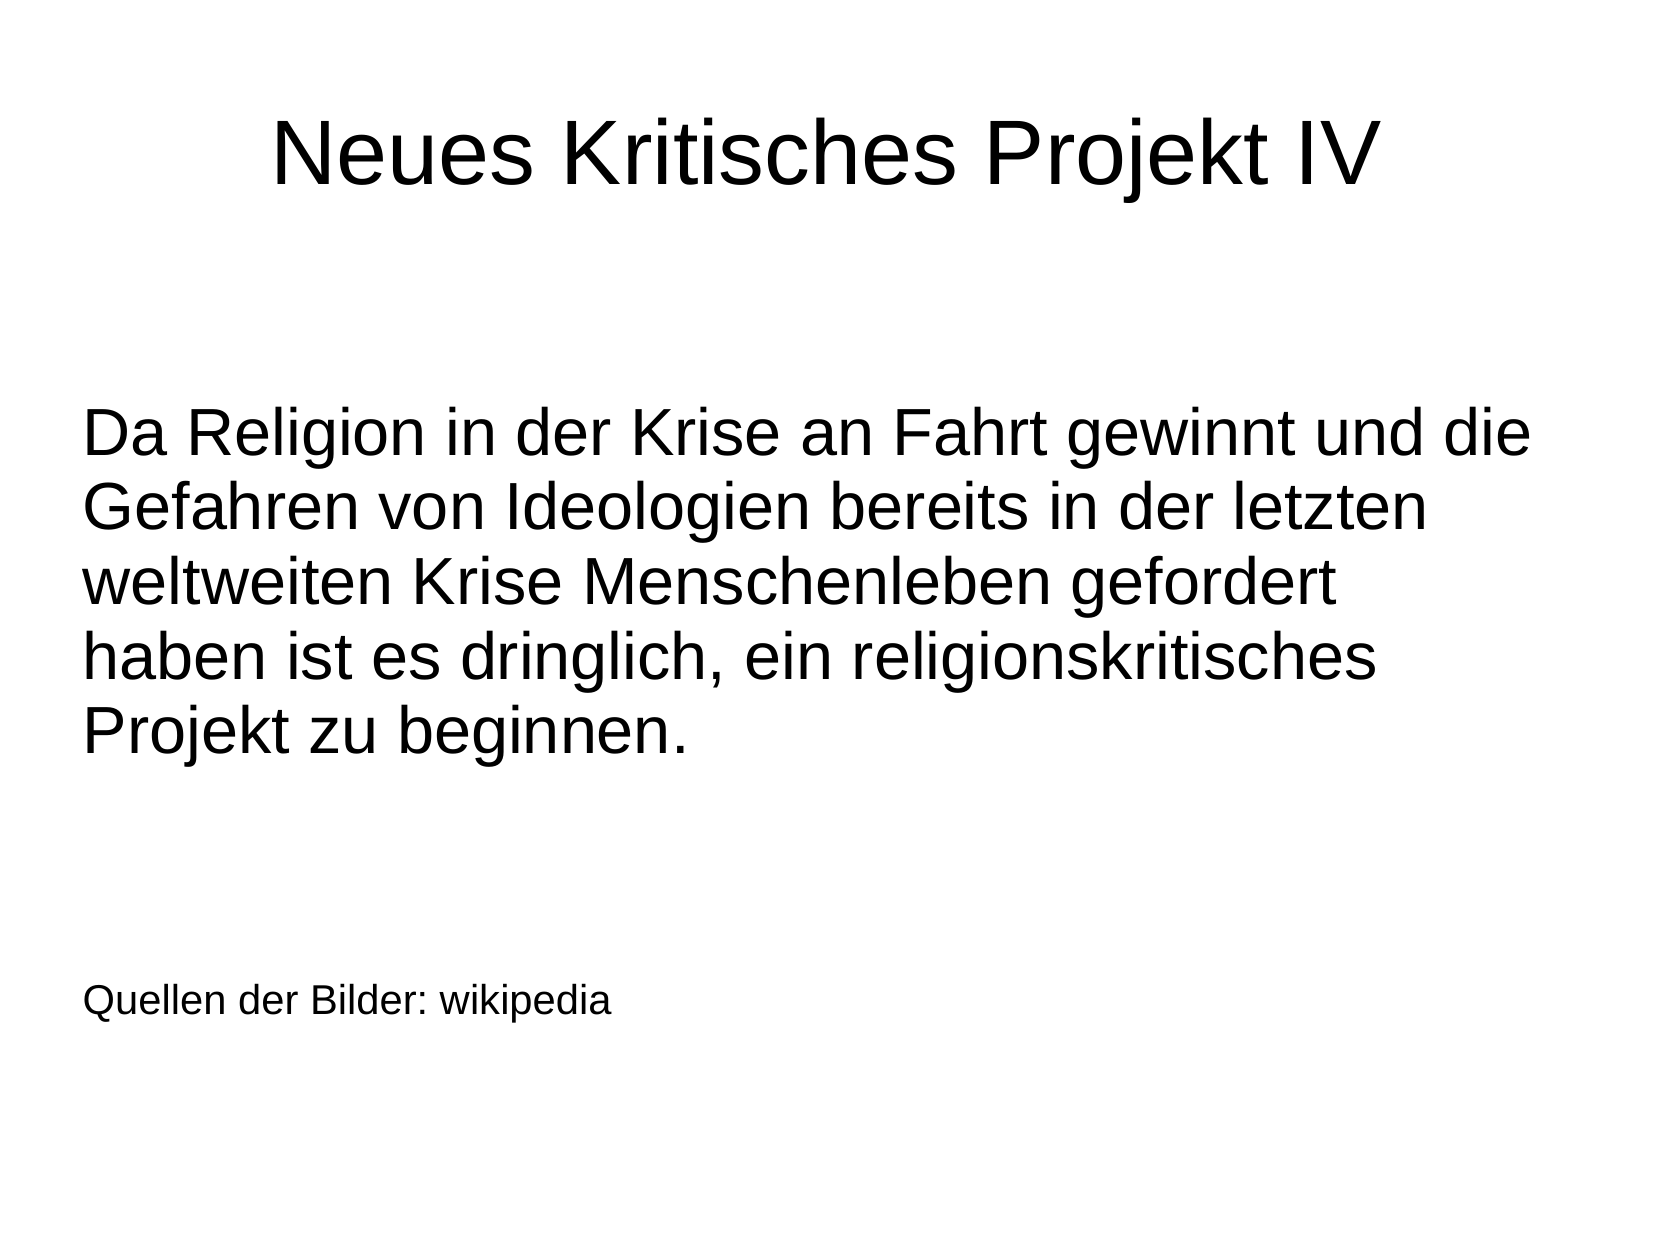

# Neues Kritisches Projekt IV
Da Religion in der Krise an Fahrt gewinnt und die Gefahren von Ideologien bereits in der letzten weltweiten Krise Menschenleben gefordert haben ist es dringlich, ein religionskritisches Projekt zu beginnen.
Quellen der Bilder: wikipedia